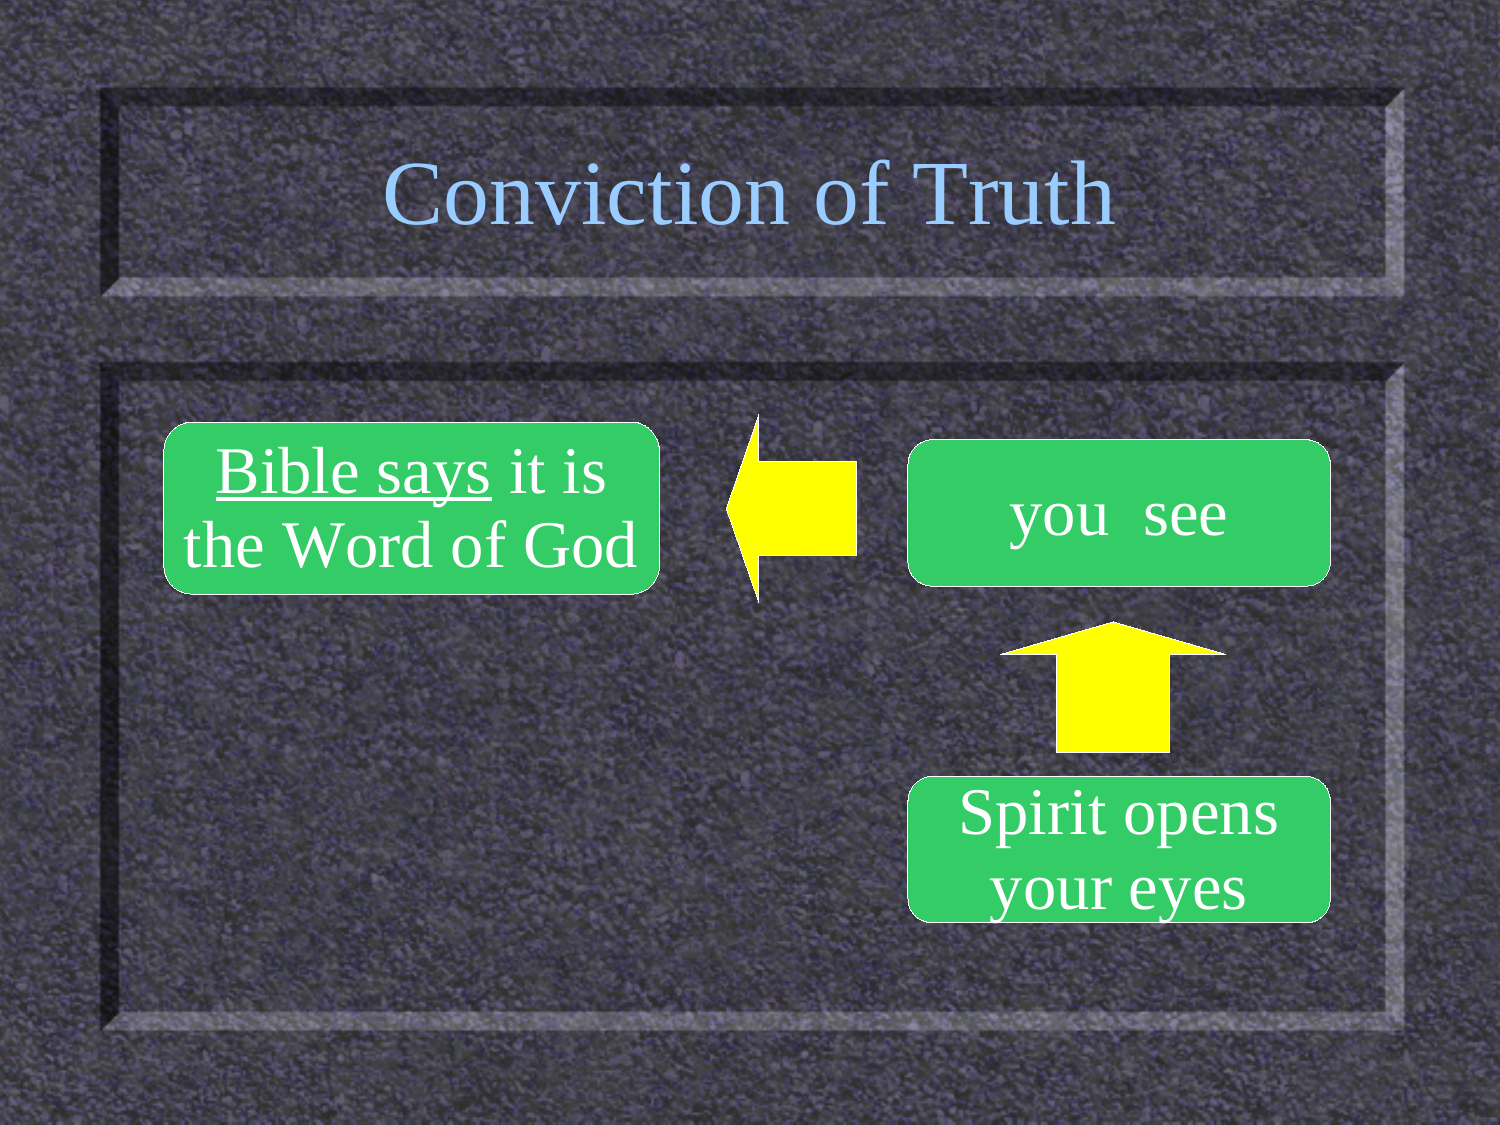

# Conviction of Truth
you see
Bible says it is
the Word of God
Spirit opens
your eyes